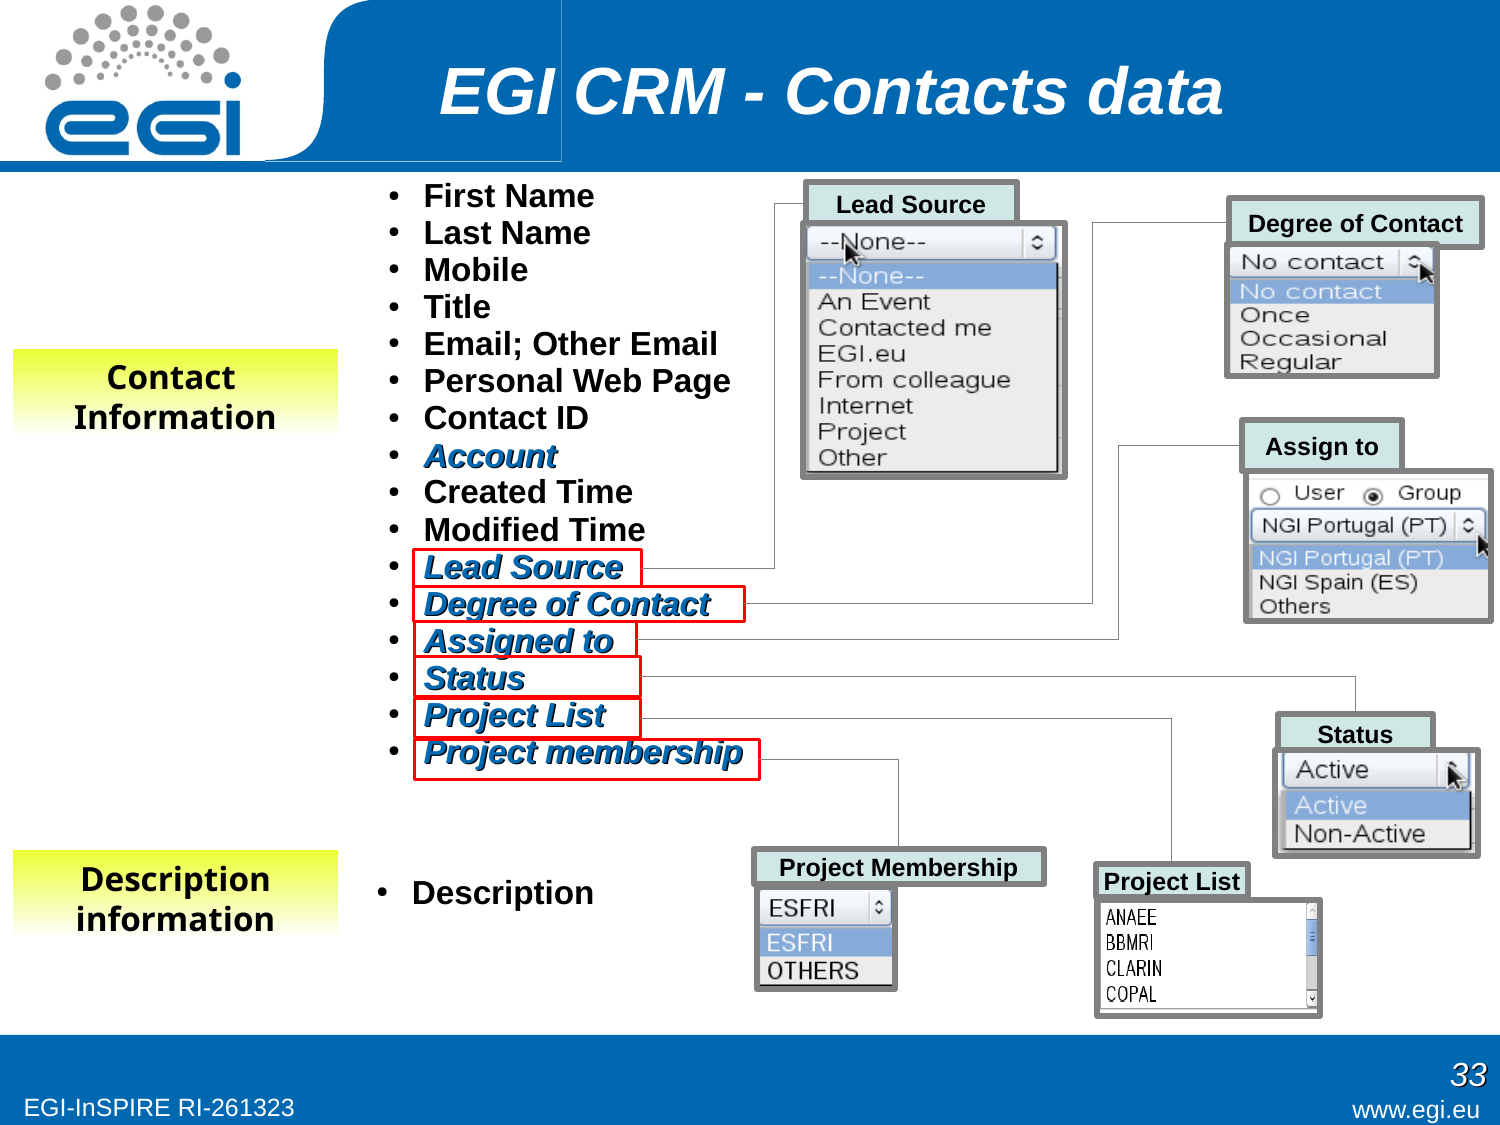

EGI CRM - Contacts data
First Name
Last Name
Mobile
Title
Email; Other Email
Personal Web Page
Contact ID
Account
Created Time
Modified Time
Lead Source
Degree of Contact
Assigned to
Status
Project List
Project membership
Lead Source
Degree of Contact
Contact
Information
Assign to
Status
Project Membership
Description information
Project List
Description
33